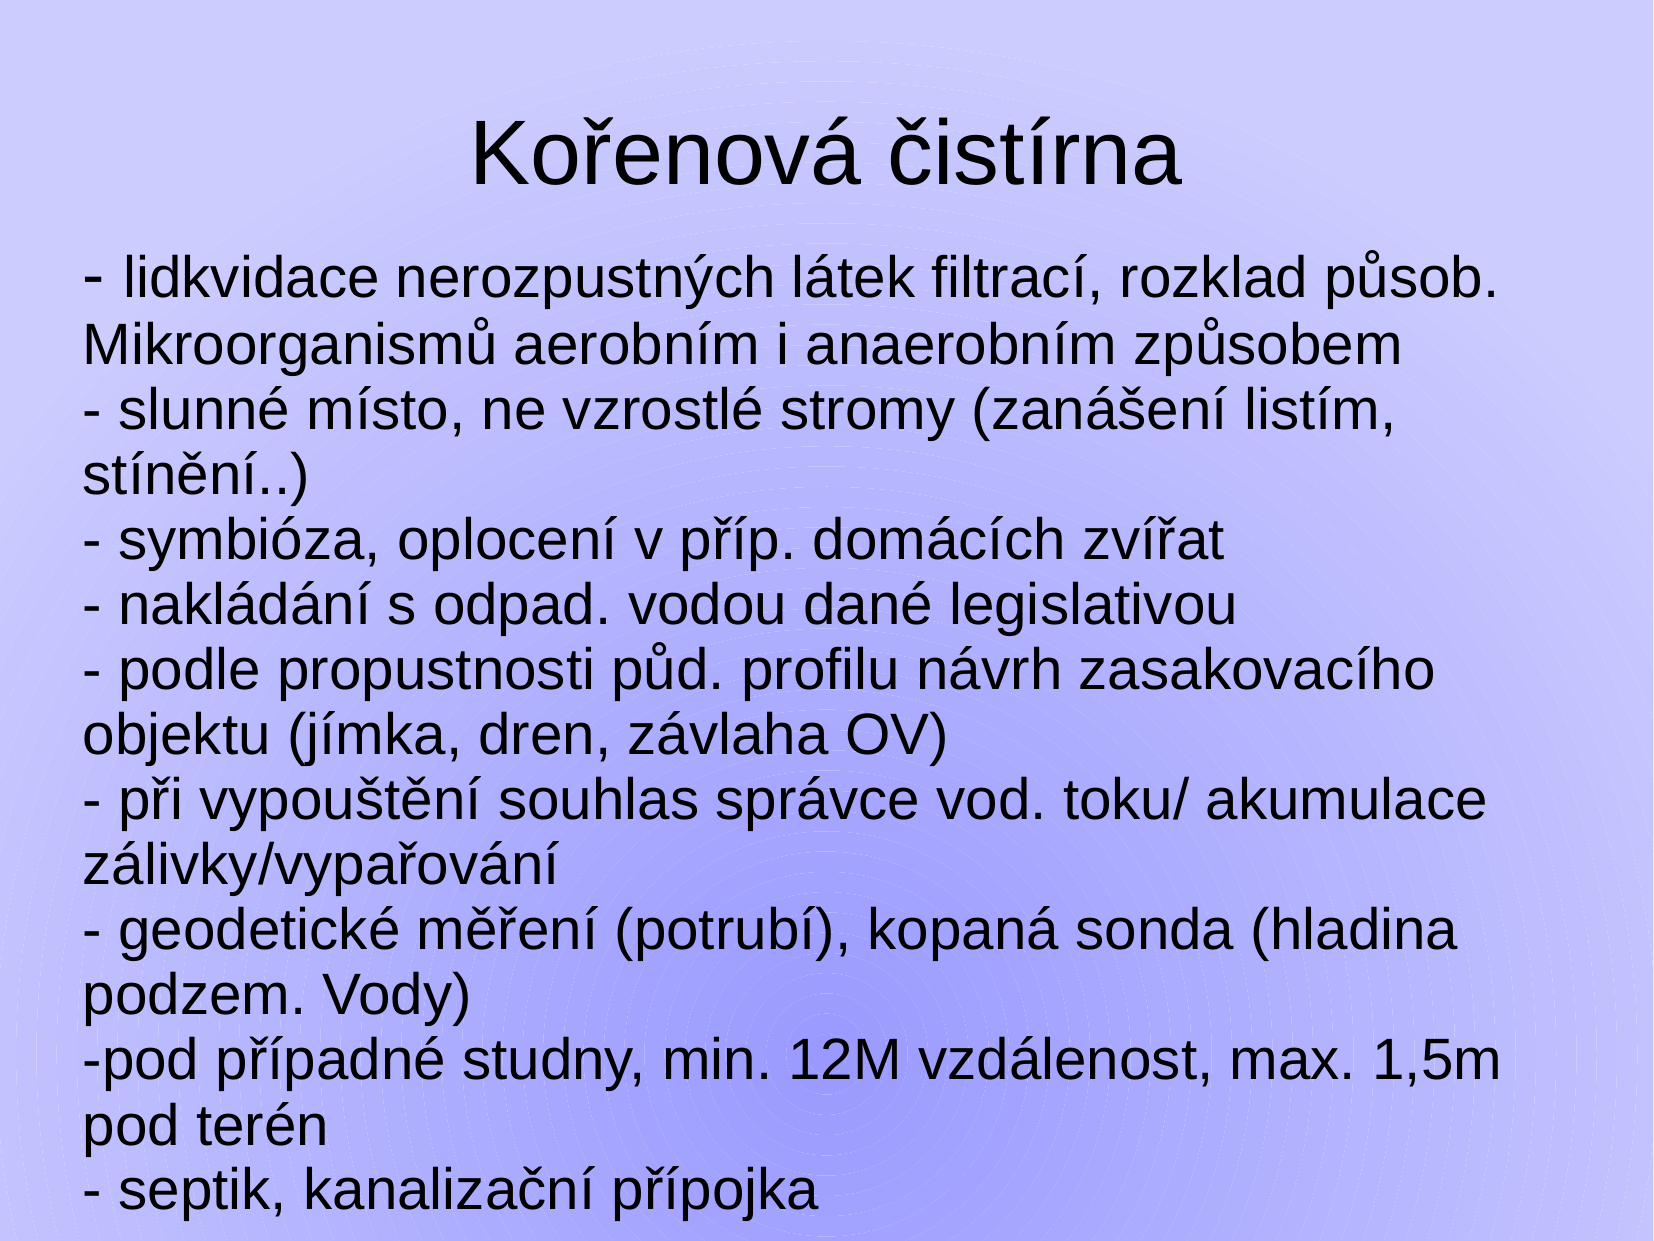

# Kořenová čistírna
- lidkvidace nerozpustných látek filtrací, rozklad působ. Mikroorganismů aerobním i anaerobním způsobem
- slunné místo, ne vzrostlé stromy (zanášení listím, stínění..)
- symbióza, oplocení v příp. domácích zvířat
- nakládání s odpad. vodou dané legislativou
- podle propustnosti půd. profilu návrh zasakovacího objektu (jímka, dren, závlaha OV)
- při vypouštění souhlas správce vod. toku/ akumulace zálivky/vypařování
- geodetické měření (potrubí), kopaná sonda (hladina podzem. Vody)
-pod případné studny, min. 12M vzdálenost, max. 1,5m pod terén
- septik, kanalizační přípojka